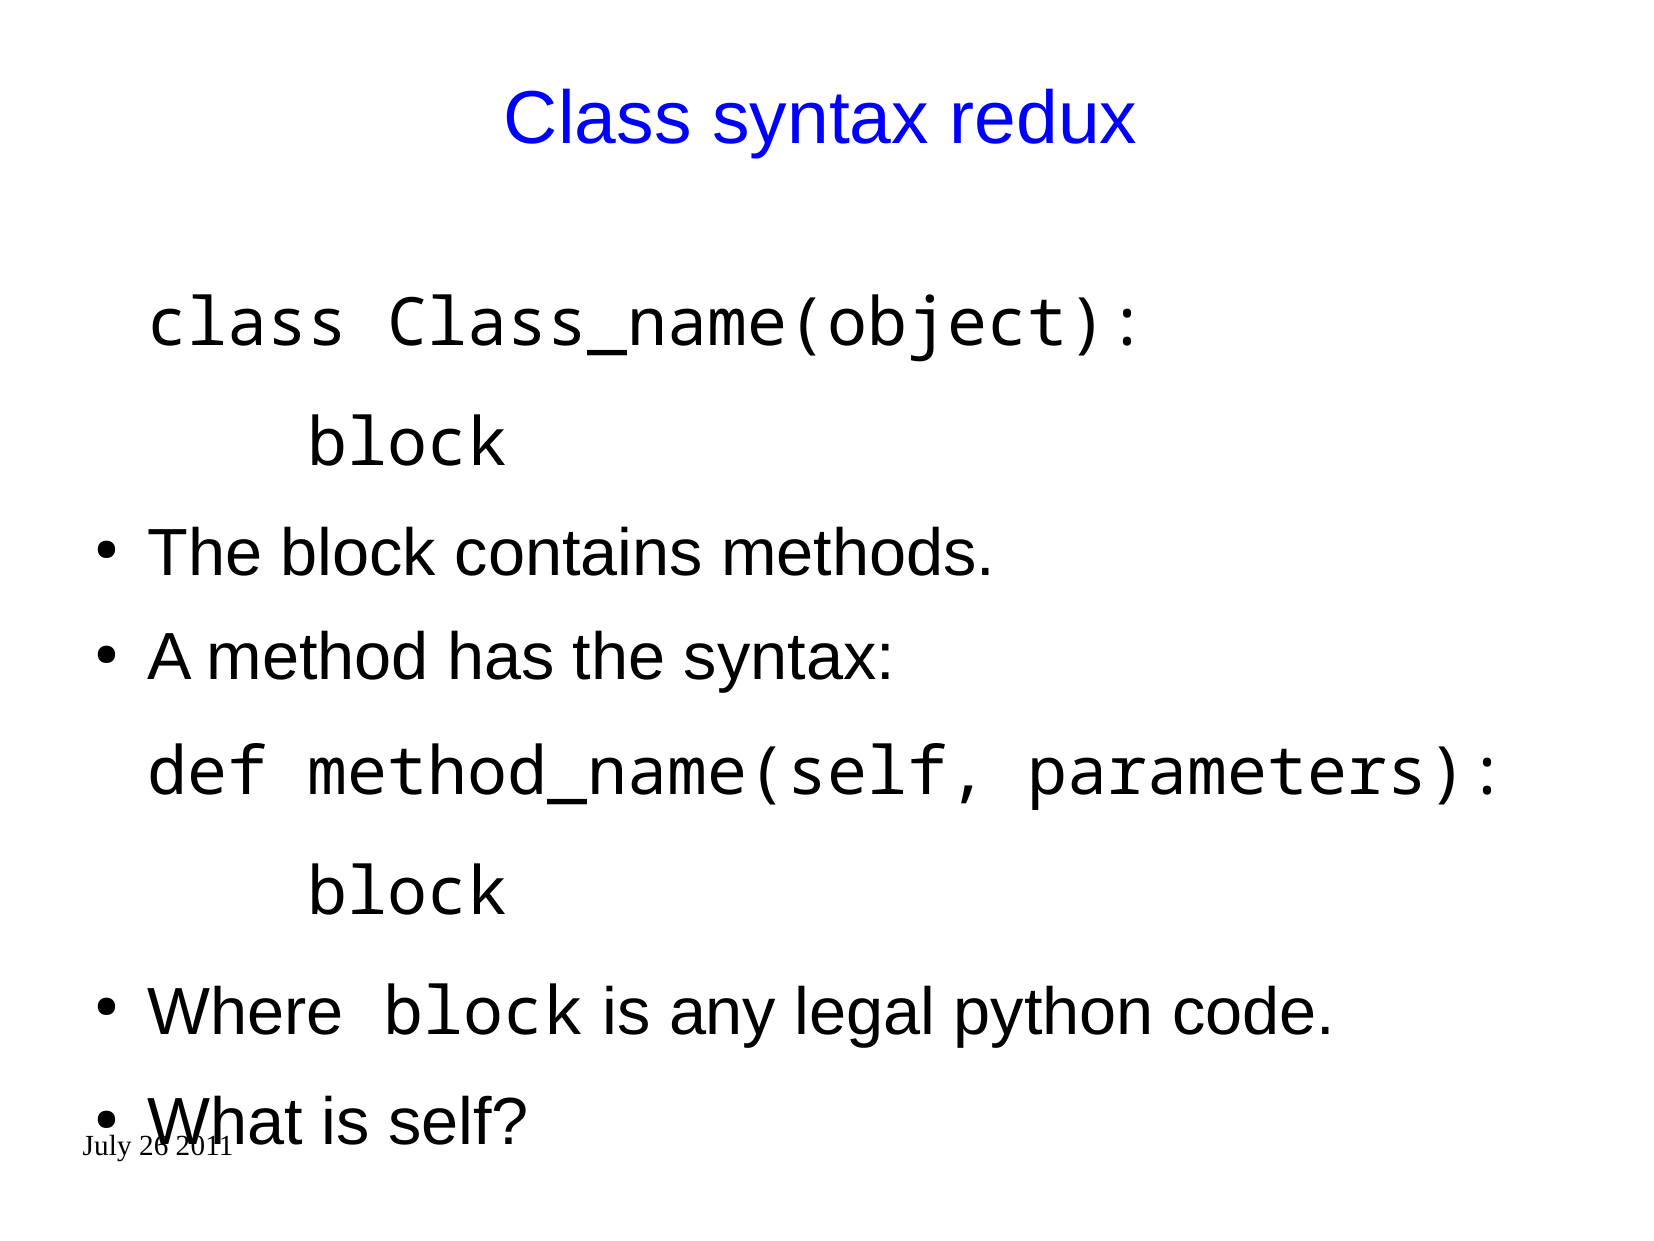

# Class syntax redux
class Class_name(object):
 block
The block contains methods.
A method has the syntax:
def method_name(self, parameters):
 block
Where block is any legal python code.
What is self?
July 26 2011